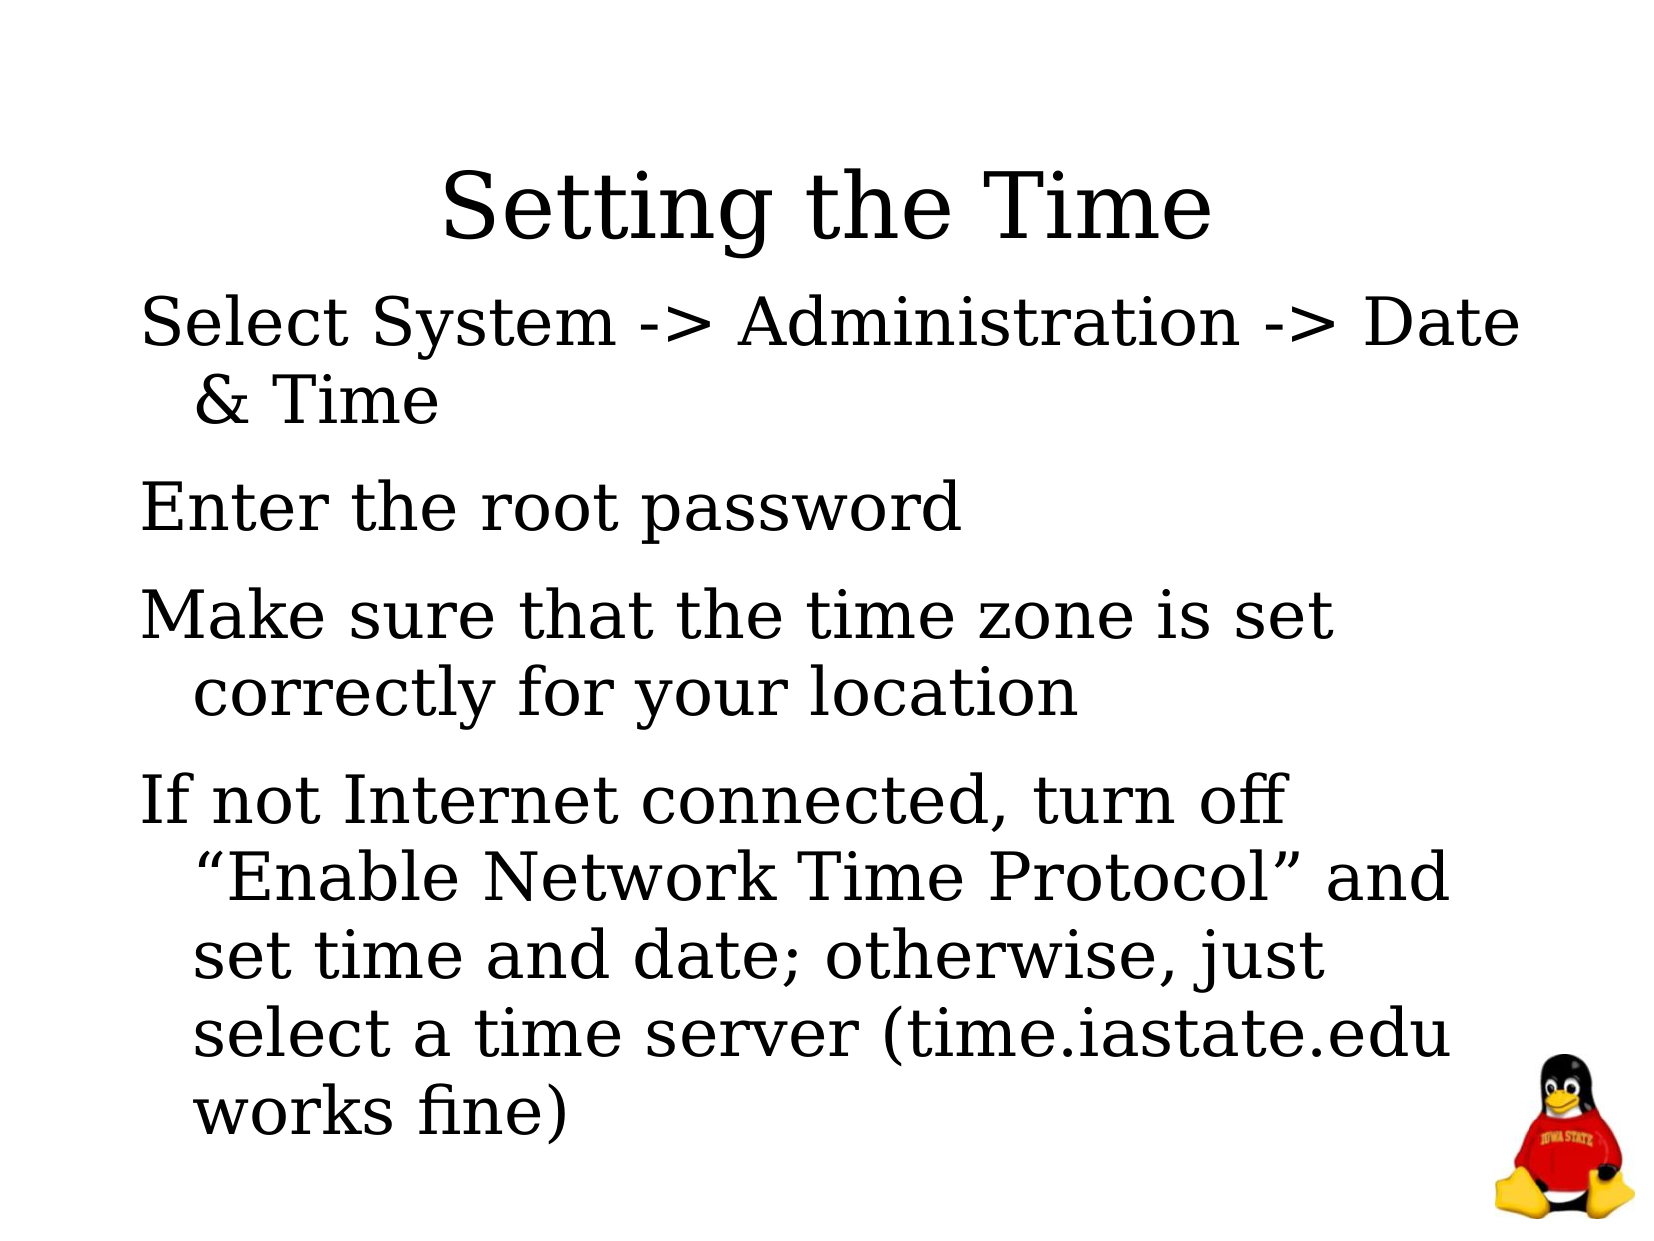

# Setting the Time
Select System -> Administration -> Date & Time
Enter the root password
Make sure that the time zone is set correctly for your location
If not Internet connected, turn off “Enable Network Time Protocol” and set time and date; otherwise, just select a time server (time.iastate.edu works fine)